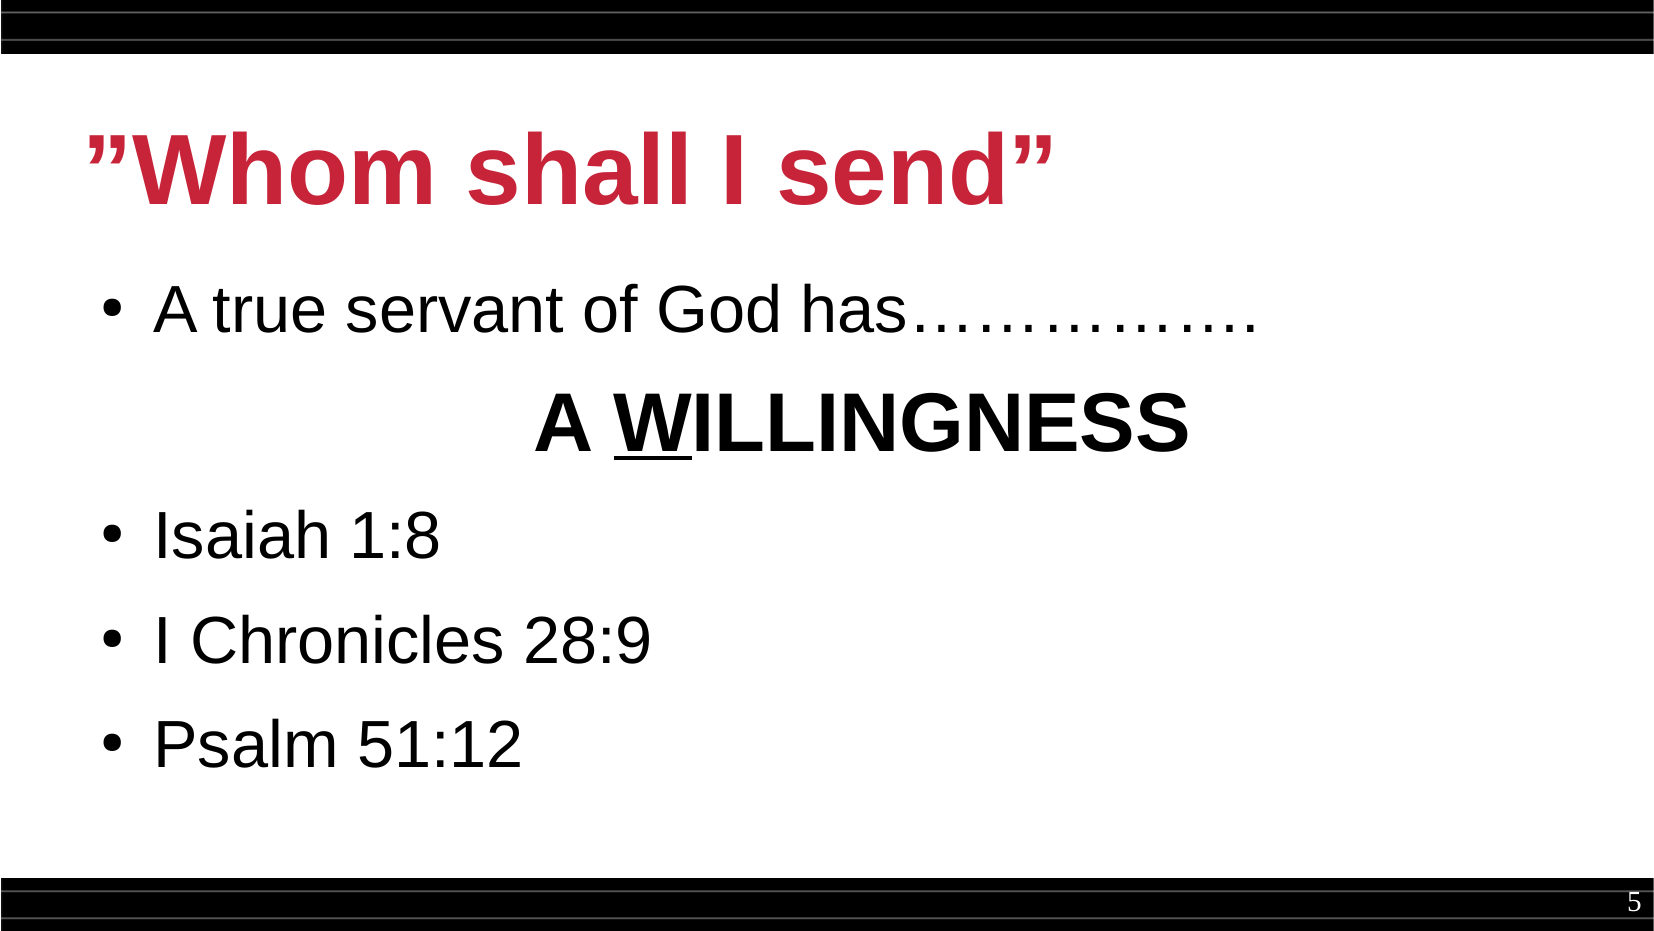

# ”Whom shall I send”
A true servant of God has…………….
A WILLINGNESS
Isaiah 1:8
I Chronicles 28:9
Psalm 51:12